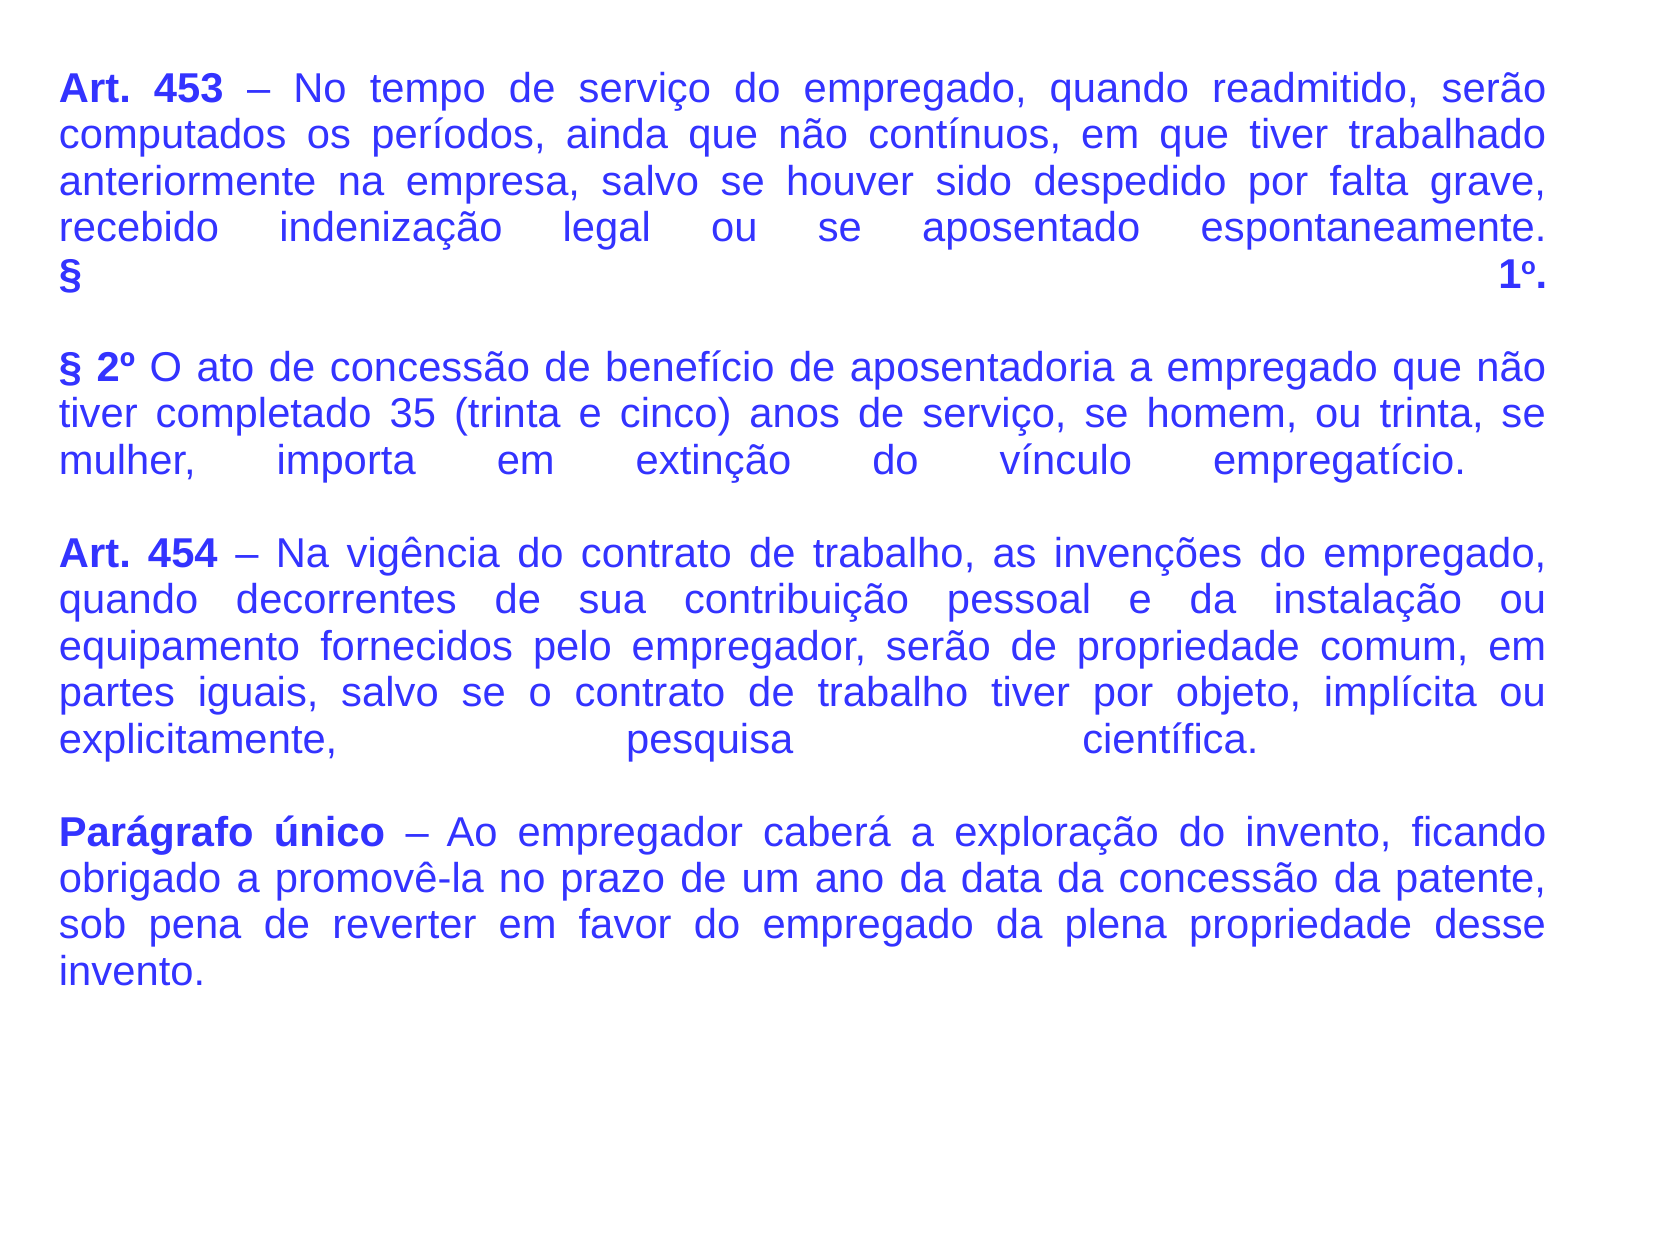

# Art. 453 – No tempo de serviço do empregado, quando readmitido, serão computados os períodos, ainda que não contínuos, em que tiver trabalhado anteriormente na empresa, salvo se houver sido despedido por falta grave, recebido indenização legal ou se aposentado espontaneamente. § 1o. § 2º O ato de concessão de benefício de aposentadoria a empregado que não tiver completado 35 (trinta e cinco) anos de serviço, se homem, ou trinta, se mulher, importa em extinção do vínculo empregatício. Art. 454 – Na vigência do contrato de trabalho, as invenções do empregado, quando decorrentes de sua contribuição pessoal e da instalação ou equipamento fornecidos pelo empregador, serão de propriedade comum, em partes iguais, salvo se o contrato de trabalho tiver por objeto, implícita ou explicitamente, pesquisa científica. Parágrafo único – Ao empregador caberá a exploração do invento, ficando obrigado a promovê-la no prazo de um ano da data da concessão da patente, sob pena de reverter em favor do empregado da plena propriedade desse invento.